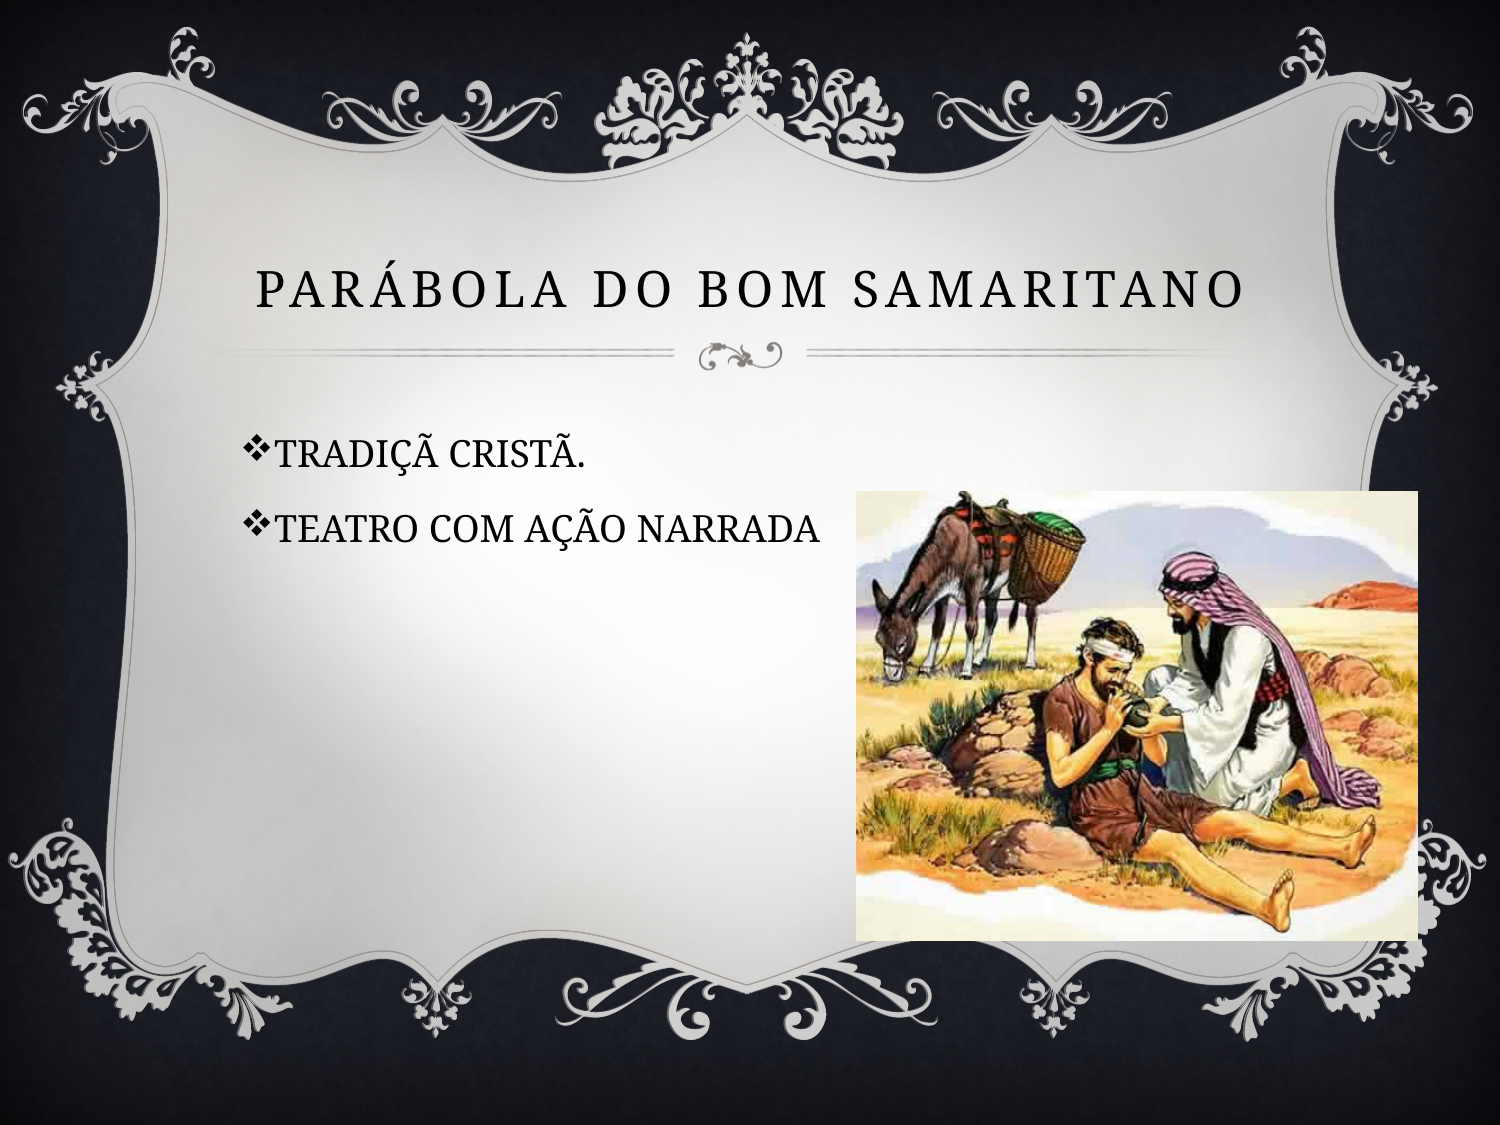

# PARÁBOLA DO BOM SAMARITANO
TRADIÇÃ CRISTÃ.
TEATRO COM AÇÃO NARRADA